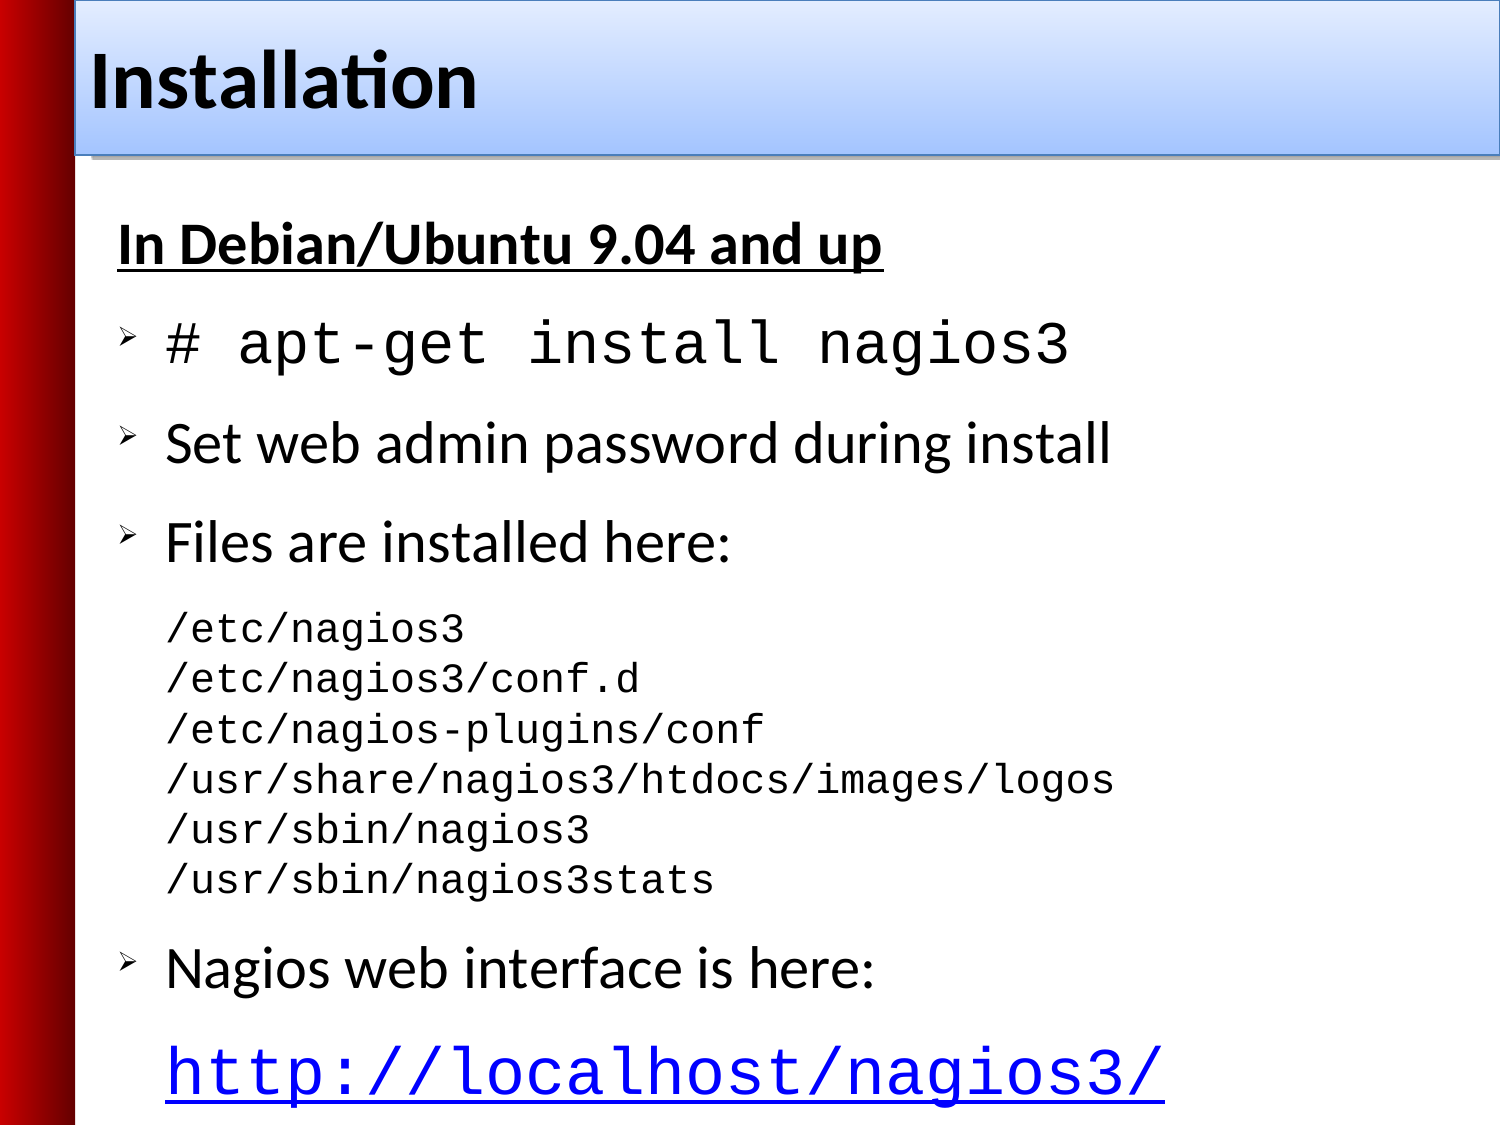

Installation
In Debian/Ubuntu 9.04 and up
# apt-get install nagios3
Set web admin password during install
Files are installed here:
	/etc/nagios3
/etc/nagios3/conf.d
/etc/nagios-plugins/conf
/usr/share/nagios3/htdocs/images/logos
/usr/sbin/nagios3
/usr/sbin/nagios3stats
Nagios web interface is here:
		http://localhost/nagios3/